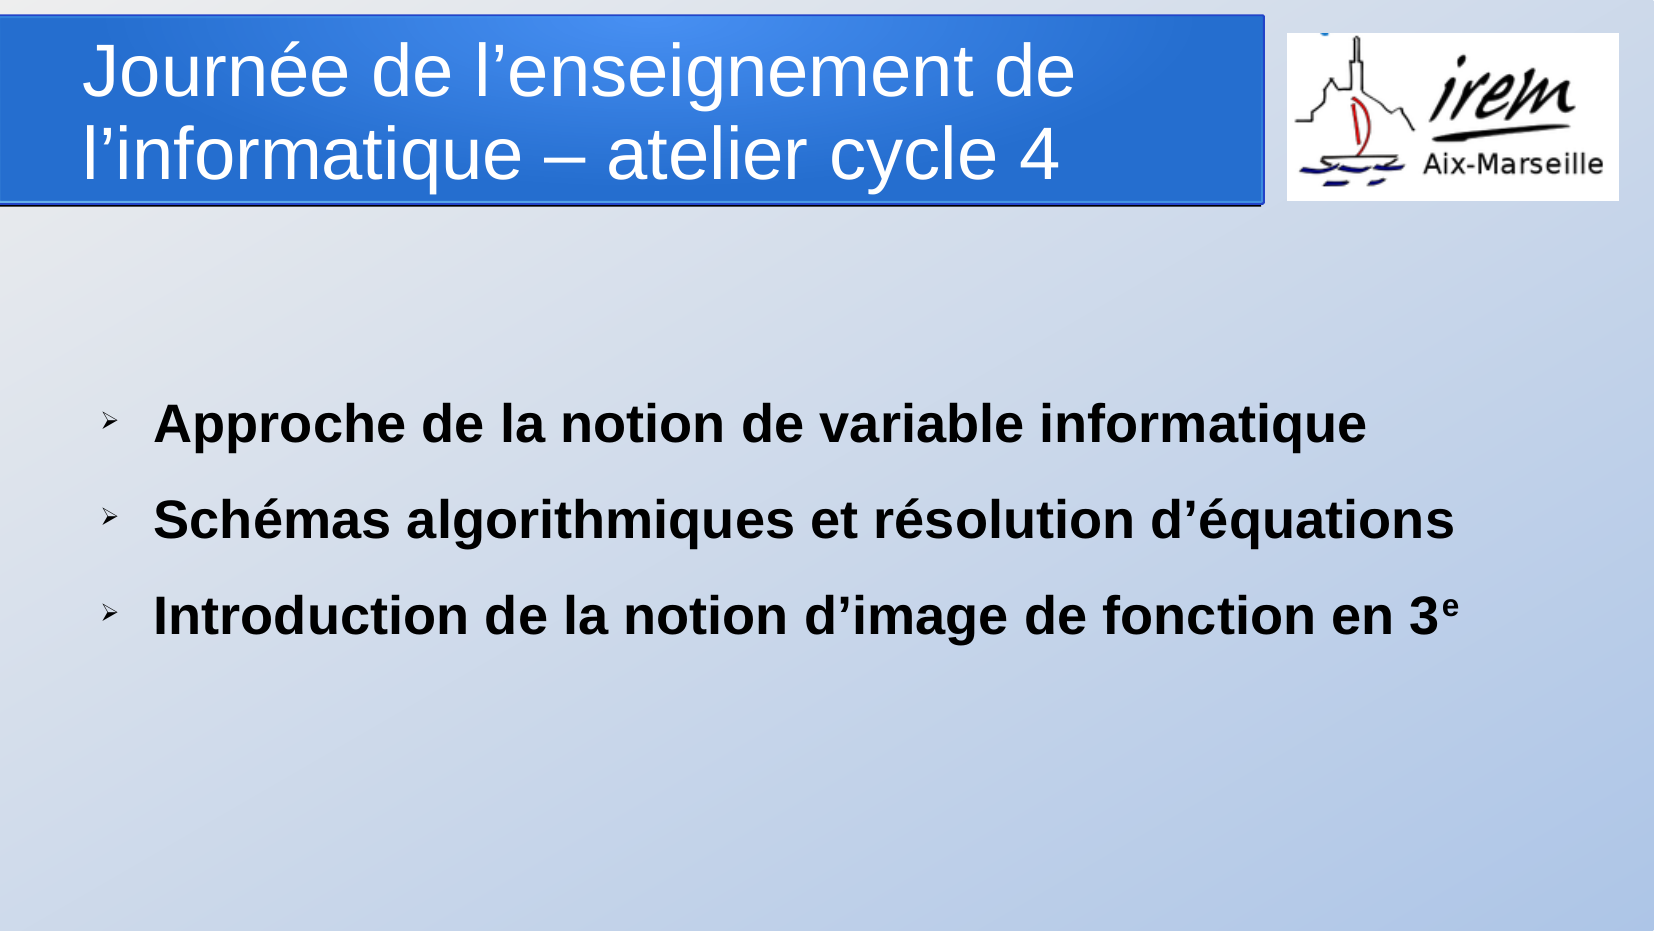

# Journée de l’enseignement de l’informatique – atelier cycle 4
Approche de la notion de variable informatique
Schémas algorithmiques et résolution d’équations
Introduction de la notion d’image de fonction en 3e